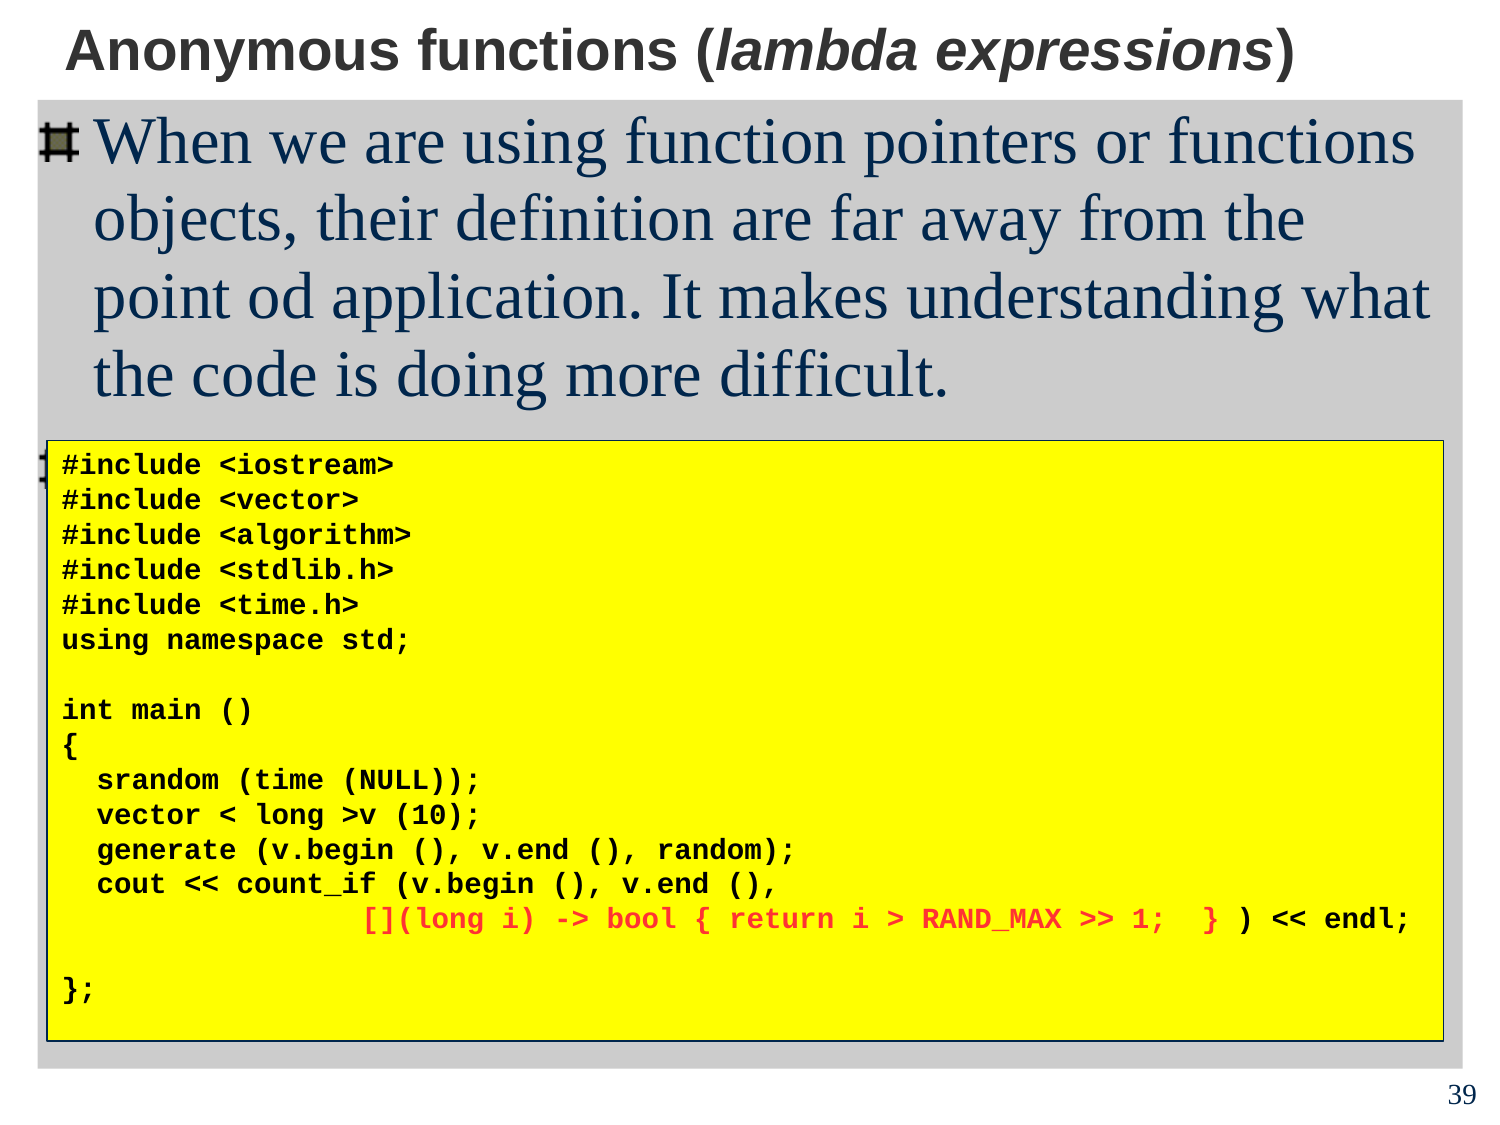

# Anonymous functions (lambda expressions)
When we are using function pointers or functions objects, their definition are far away from the point od application. It makes understanding what the code is doing more difficult.
The solution: use anonymous functions
#include <iostream>
#include <vector>
#include <algorithm>
#include <stdlib.h>
#include <time.h>
using namespace std;
int main ()
{
 srandom (time (NULL));
 vector < long >v (10);
 generate (v.begin (), v.end (), random);
 cout << count_if (v.begin (), v.end (),
		[](long i) -> bool { return i > RAND_MAX >> 1; } ) << endl;
};